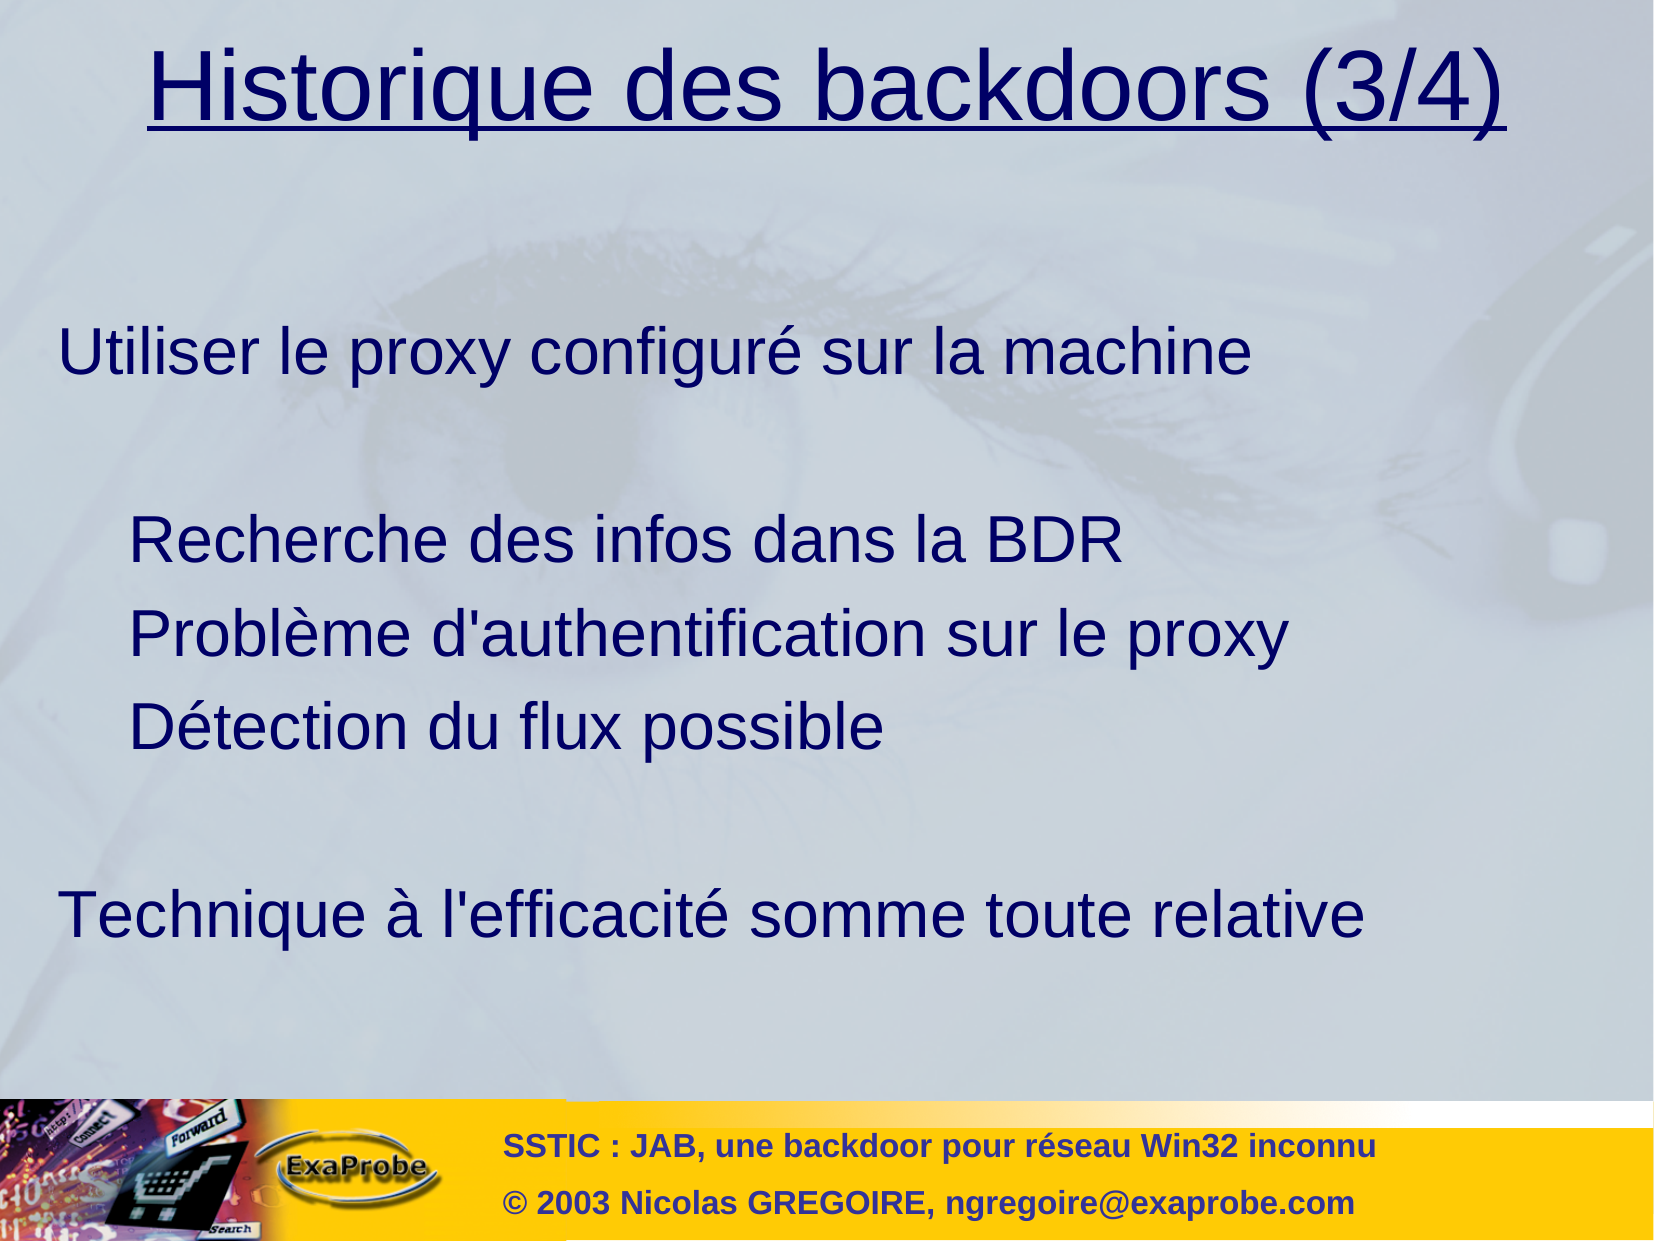

# Historique des backdoors (3/4)
 Utiliser le proxy configuré sur la machine
 Recherche des infos dans la BDR
 Problème d'authentification sur le proxy
 Détection du flux possible
 Technique à l'efficacité somme toute relative